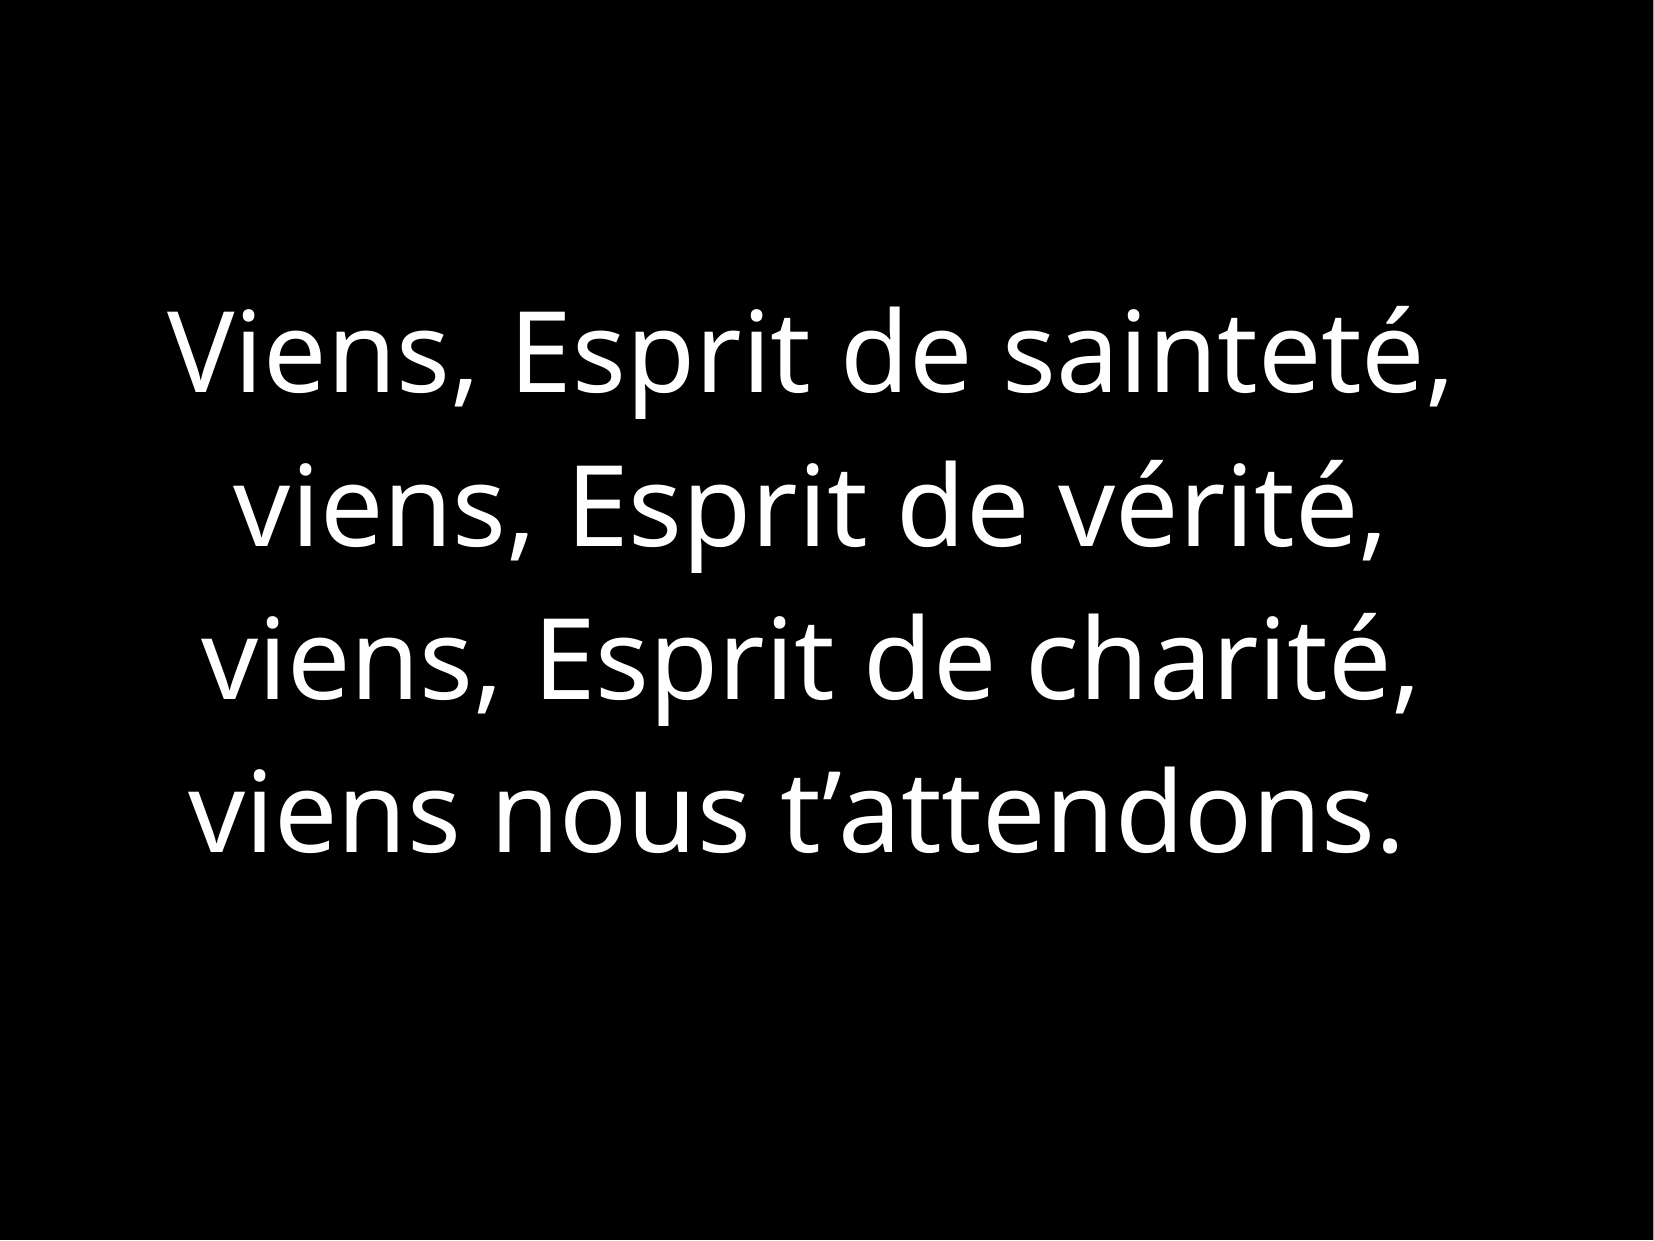

# Viens, Esprit de sainteté,
viens, Esprit de vérité,
viens, Esprit de charité,
viens nous t’attendons.